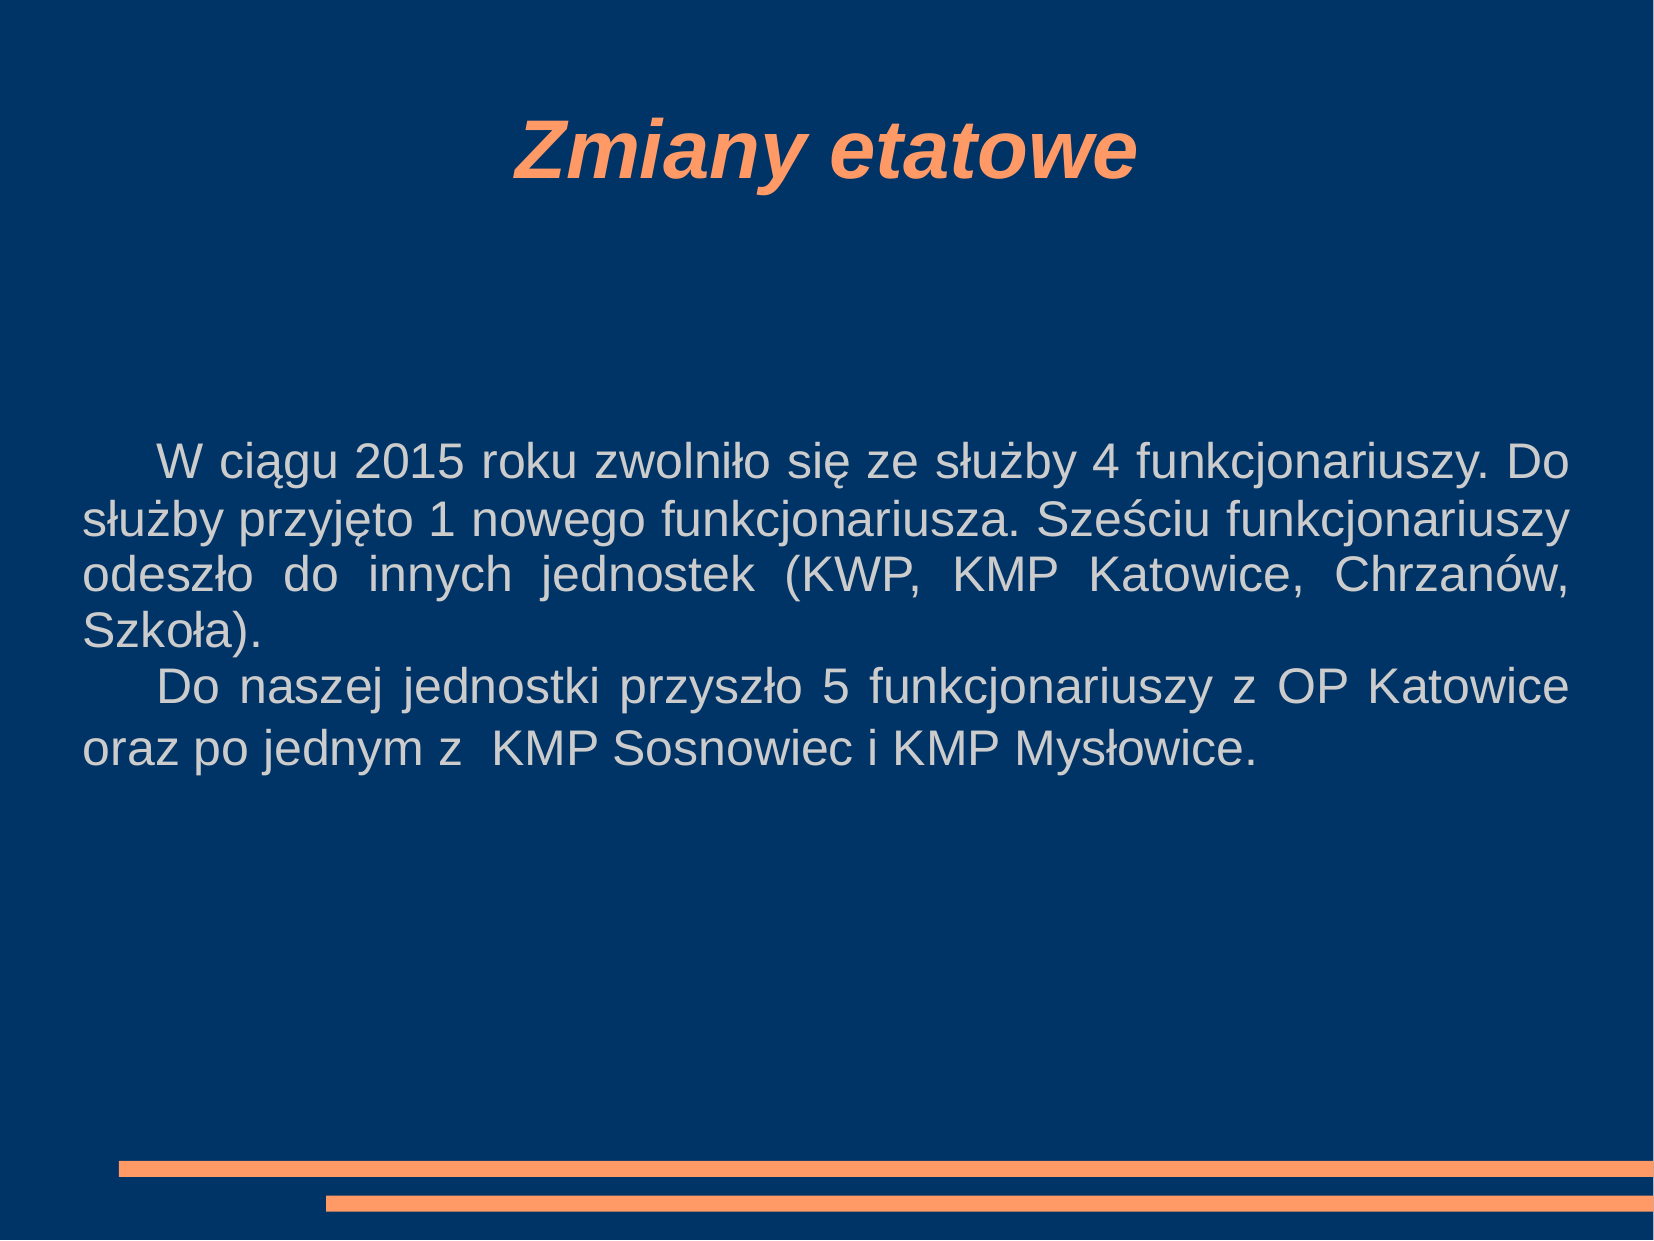

# Zmiany etatowe
	W ciągu 2015 roku zwolniło się ze służby 4 funkcjonariuszy. Do służby przyjęto 1 nowego funkcjonariusza. Sześciu funkcjonariuszy odeszło do innych jednostek (KWP, KMP Katowice, Chrzanów, Szkoła).
	Do naszej jednostki przyszło 5 funkcjonariuszy z OP Katowice oraz po jednym z KMP Sosnowiec i KMP Mysłowice.